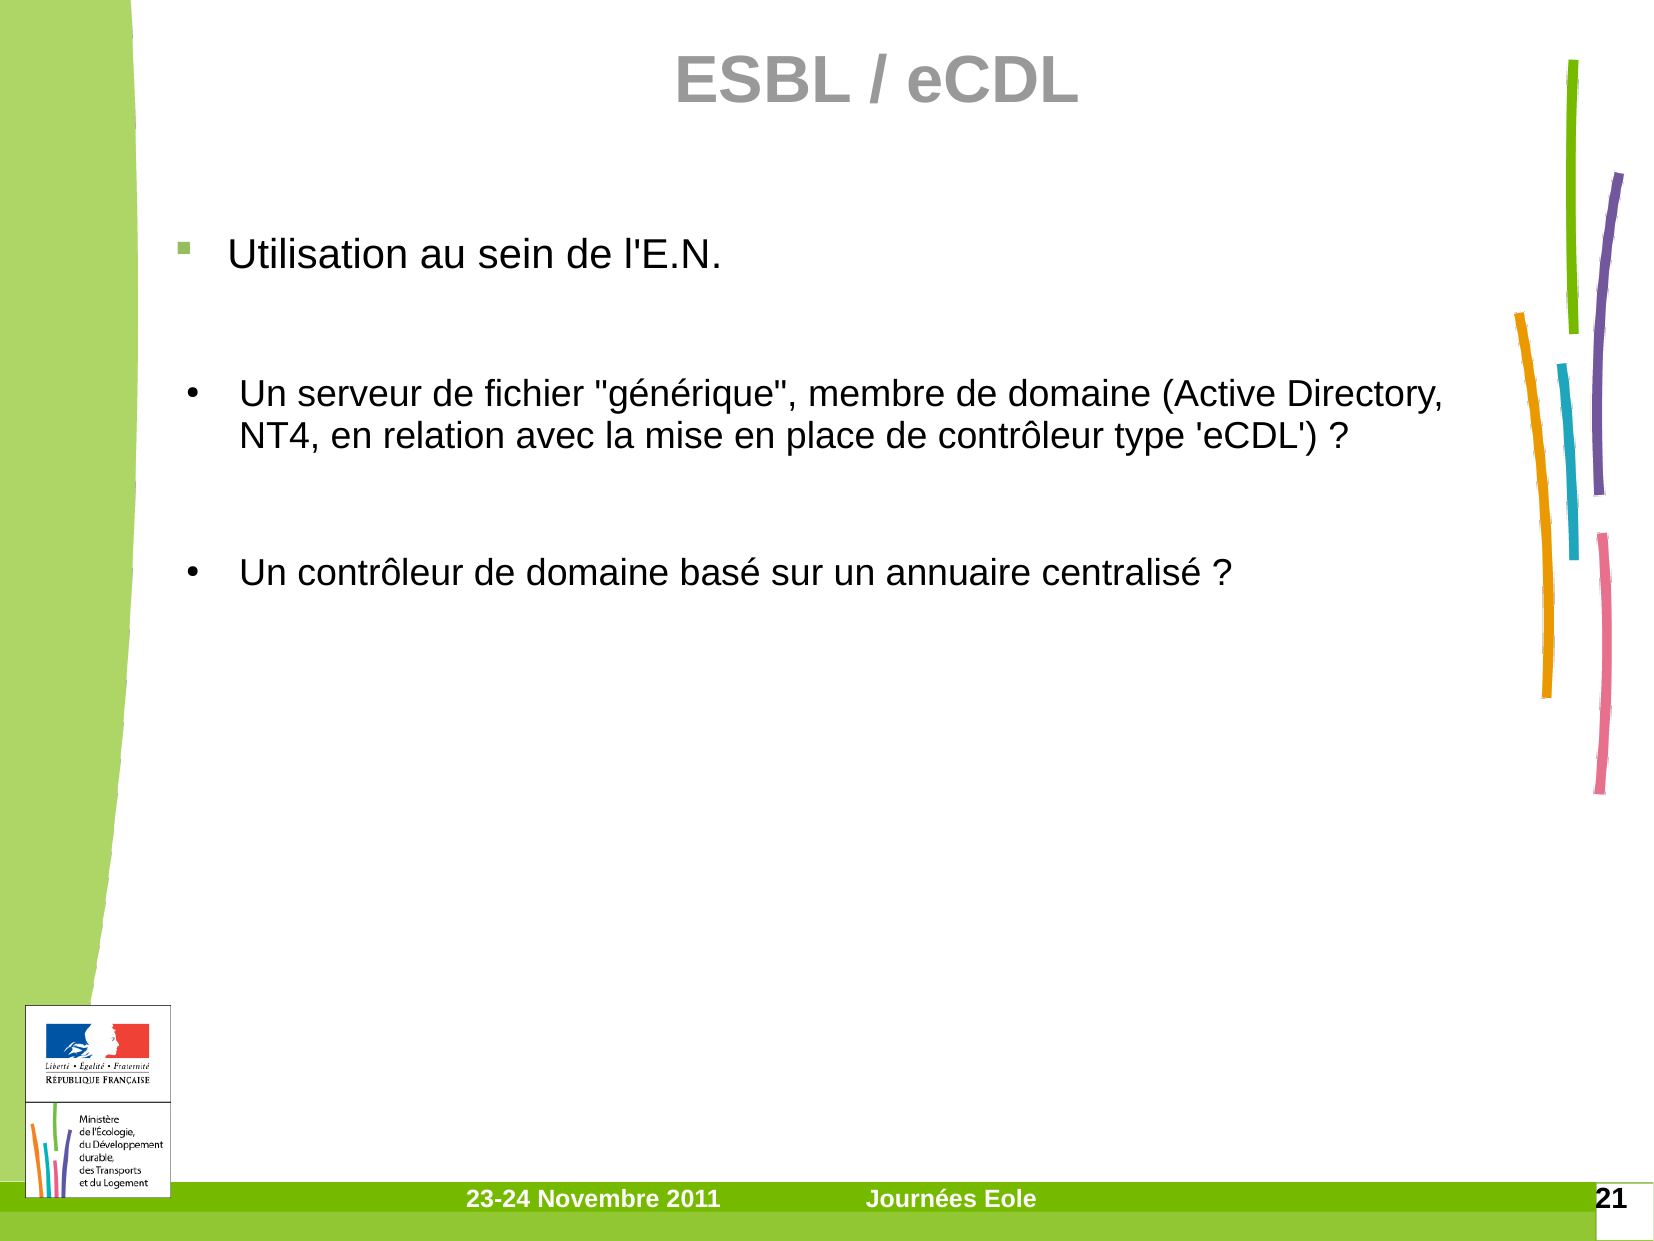

# ESBL / eCDL
Utilisation au sein de l'E.N.
Un serveur de fichier "générique", membre de domaine (Active Directory, NT4, en relation avec la mise en place de contrôleur type 'eCDL') ?
Un contrôleur de domaine basé sur un annuaire centralisé ?
21
 SG/SPSSI/PSI septembre 2011
Schéma directeur des SI